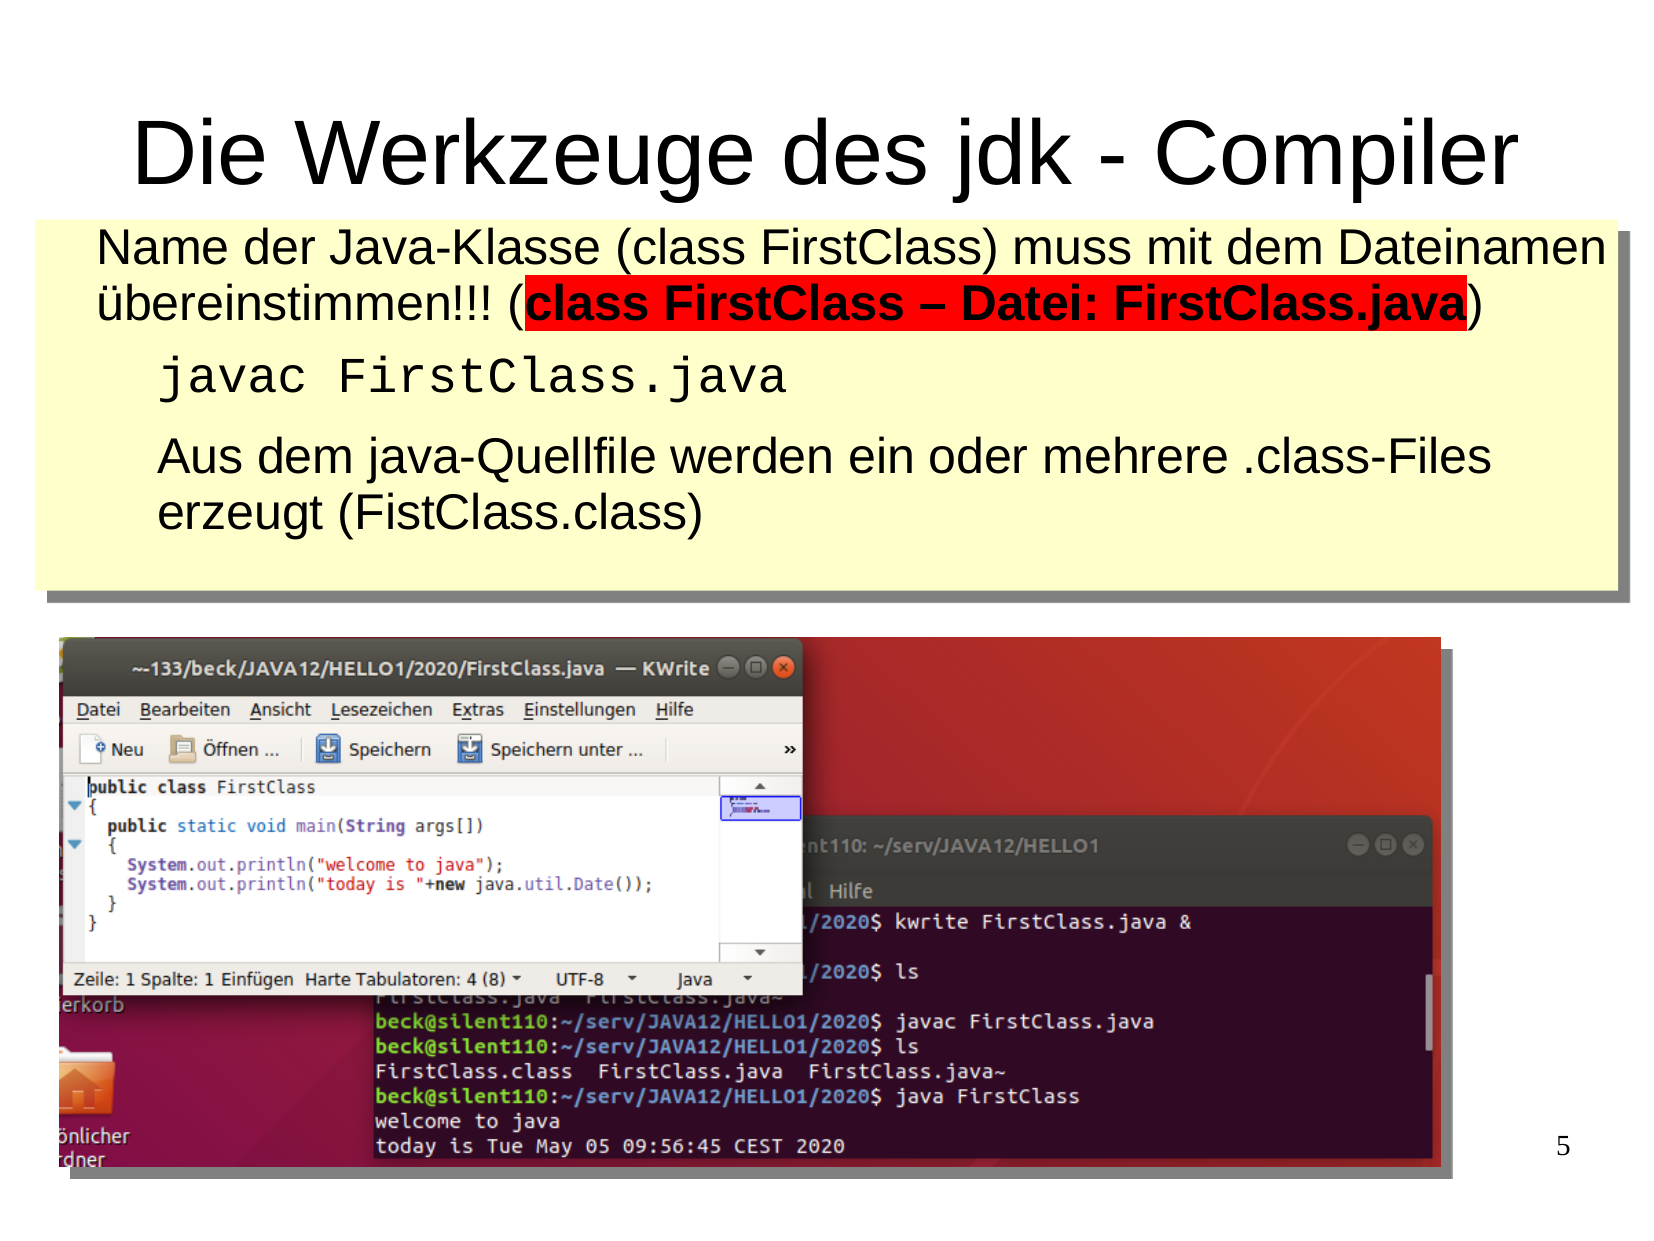

# Die Werkzeuge des jdk - Compiler
Name der Java-Klasse (class FirstClass) muss mit dem Dateinamen übereinstimmen!!! (class FirstClass – Datei: FirstClass.java)
javac FirstClass.java
Aus dem java-Quellfile werden ein oder mehrere .class-Files erzeugt (FistClass.class)
5